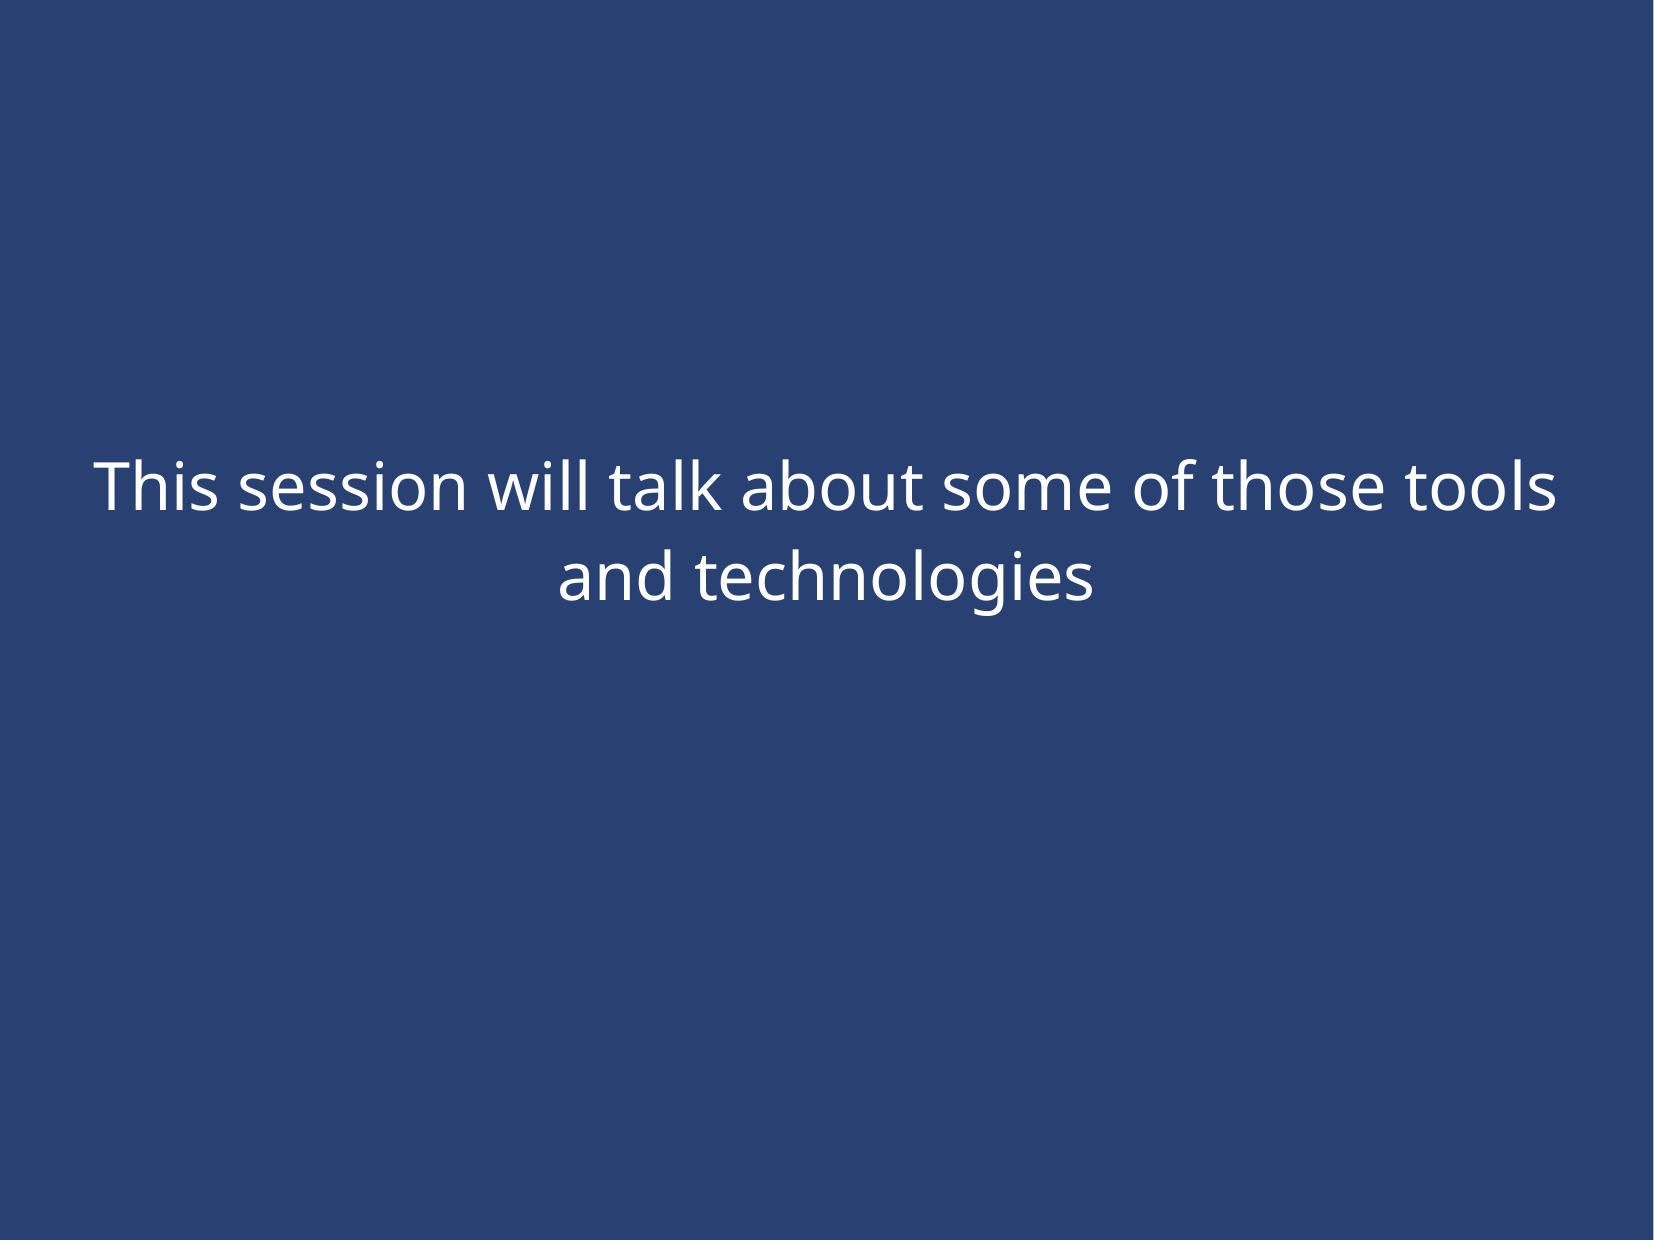

# This session will talk about some of those tools and technologies